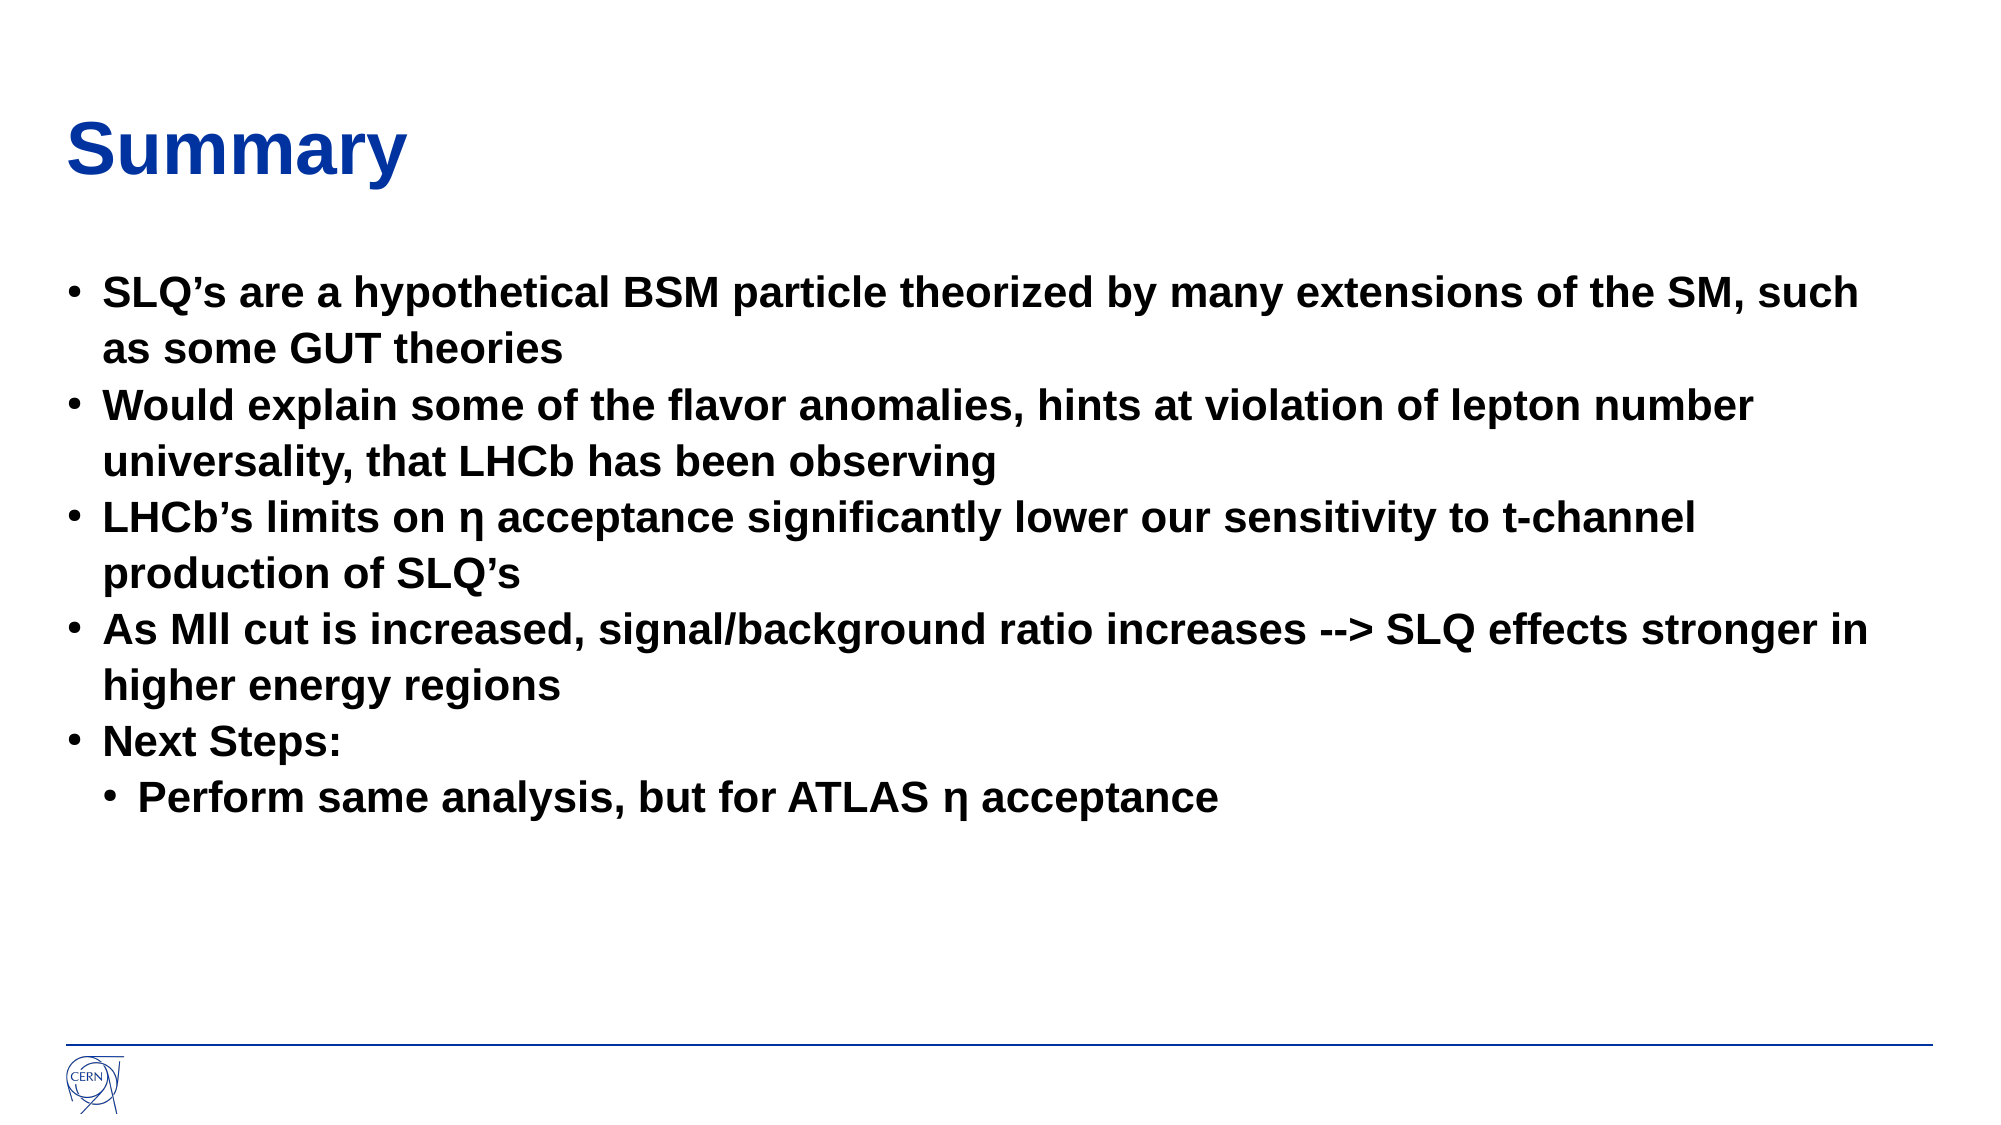

# Summary
SLQ’s are a hypothetical BSM particle theorized by many extensions of the SM, such as some GUT theories
Would explain some of the flavor anomalies, hints at violation of lepton number universality, that LHCb has been observing
LHCb’s limits on η acceptance significantly lower our sensitivity to t-channel production of SLQ’s
As Mll cut is increased, signal/background ratio increases --> SLQ effects stronger in higher energy regions
Next Steps:
Perform same analysis, but for ATLAS η acceptance